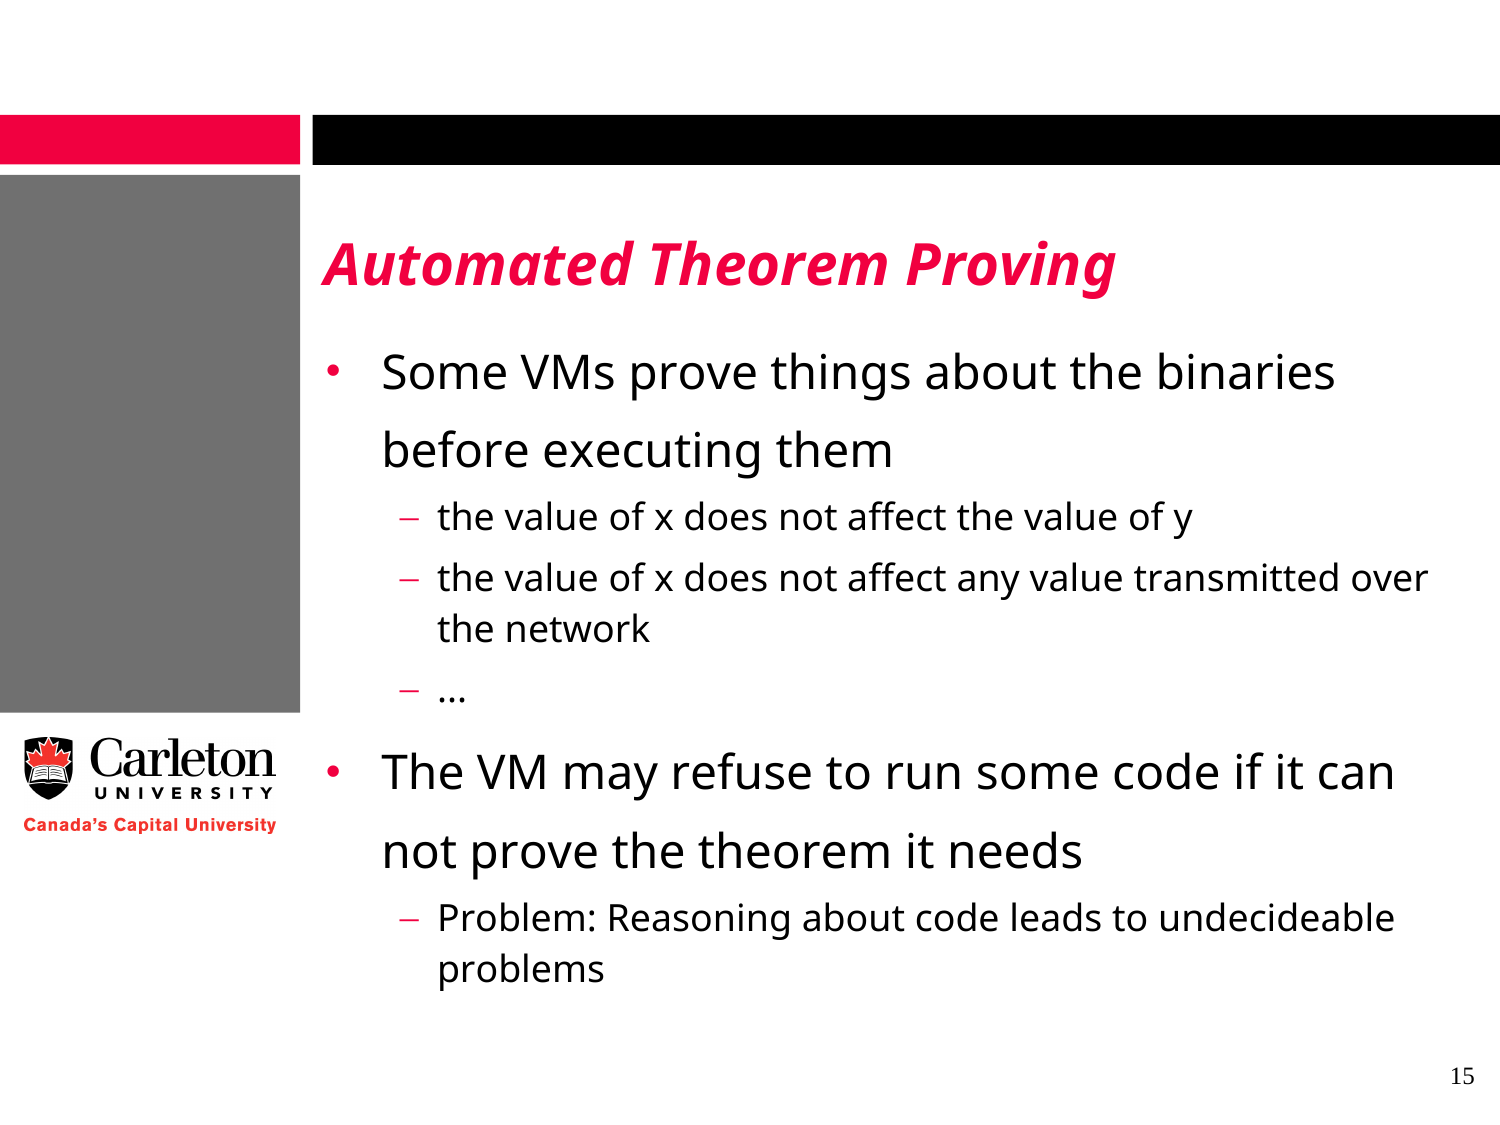

# Automated Theorem Proving
Some VMs prove things about the binaries before executing them
the value of x does not affect the value of y
the value of x does not affect any value transmitted over the network
...
The VM may refuse to run some code if it can not prove the theorem it needs
Problem: Reasoning about code leads to undecideable problems
15